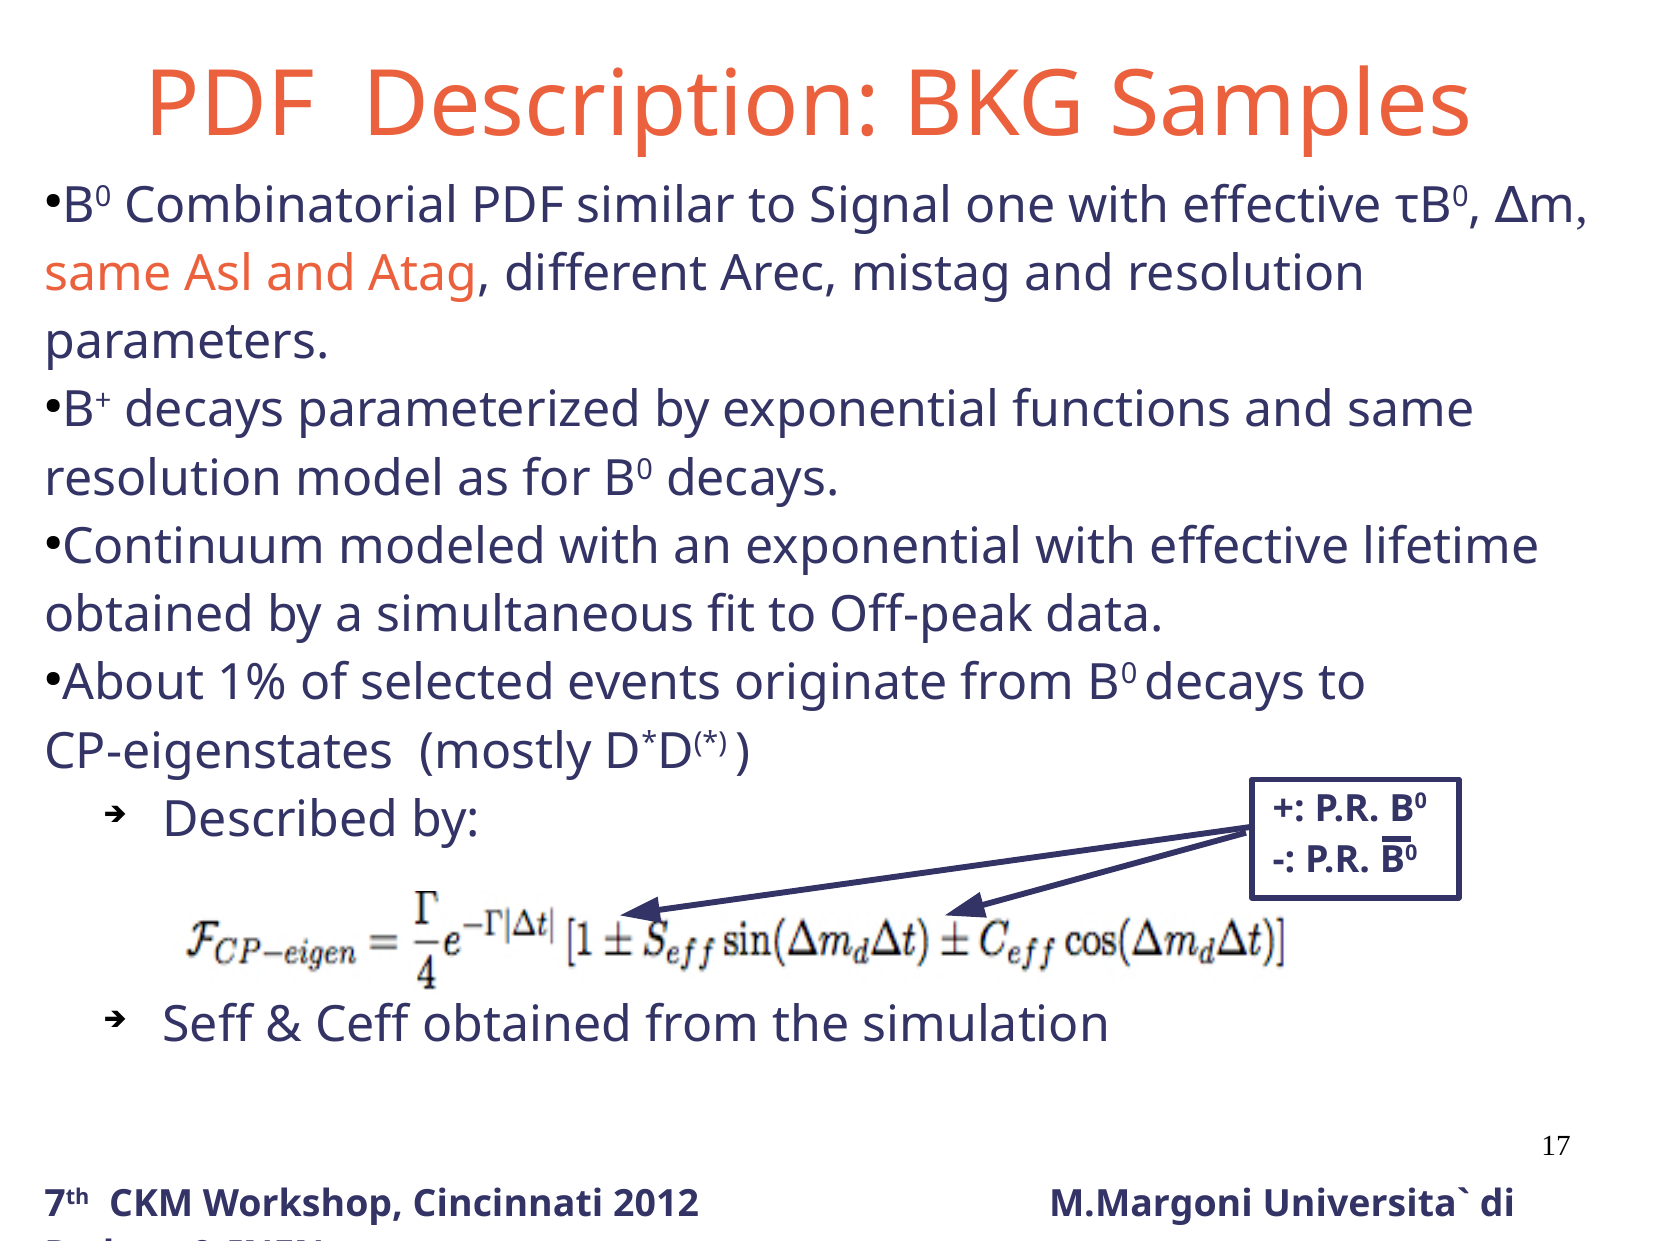

# PDF Description: BKG Samples
B0 Combinatorial PDF similar to Signal one with effective τB0, ∆m, same Asl and Atag, different Arec, mistag and resolution parameters.
B+ decays parameterized by exponential functions and same resolution model as for B0 decays.
Continuum modeled with an exponential with effective lifetime obtained by a simultaneous fit to Off-peak data.
About 1% of selected events originate from B0 decays to
CP-eigenstates (mostly D*D(*) )
Described by:
Seff & Ceff obtained from the simulation
+: P.R. B0
-: P.R. B0
17
7th CKM Workshop, Cincinnati 2012 M.Margoni Universita` di Padova & INFN